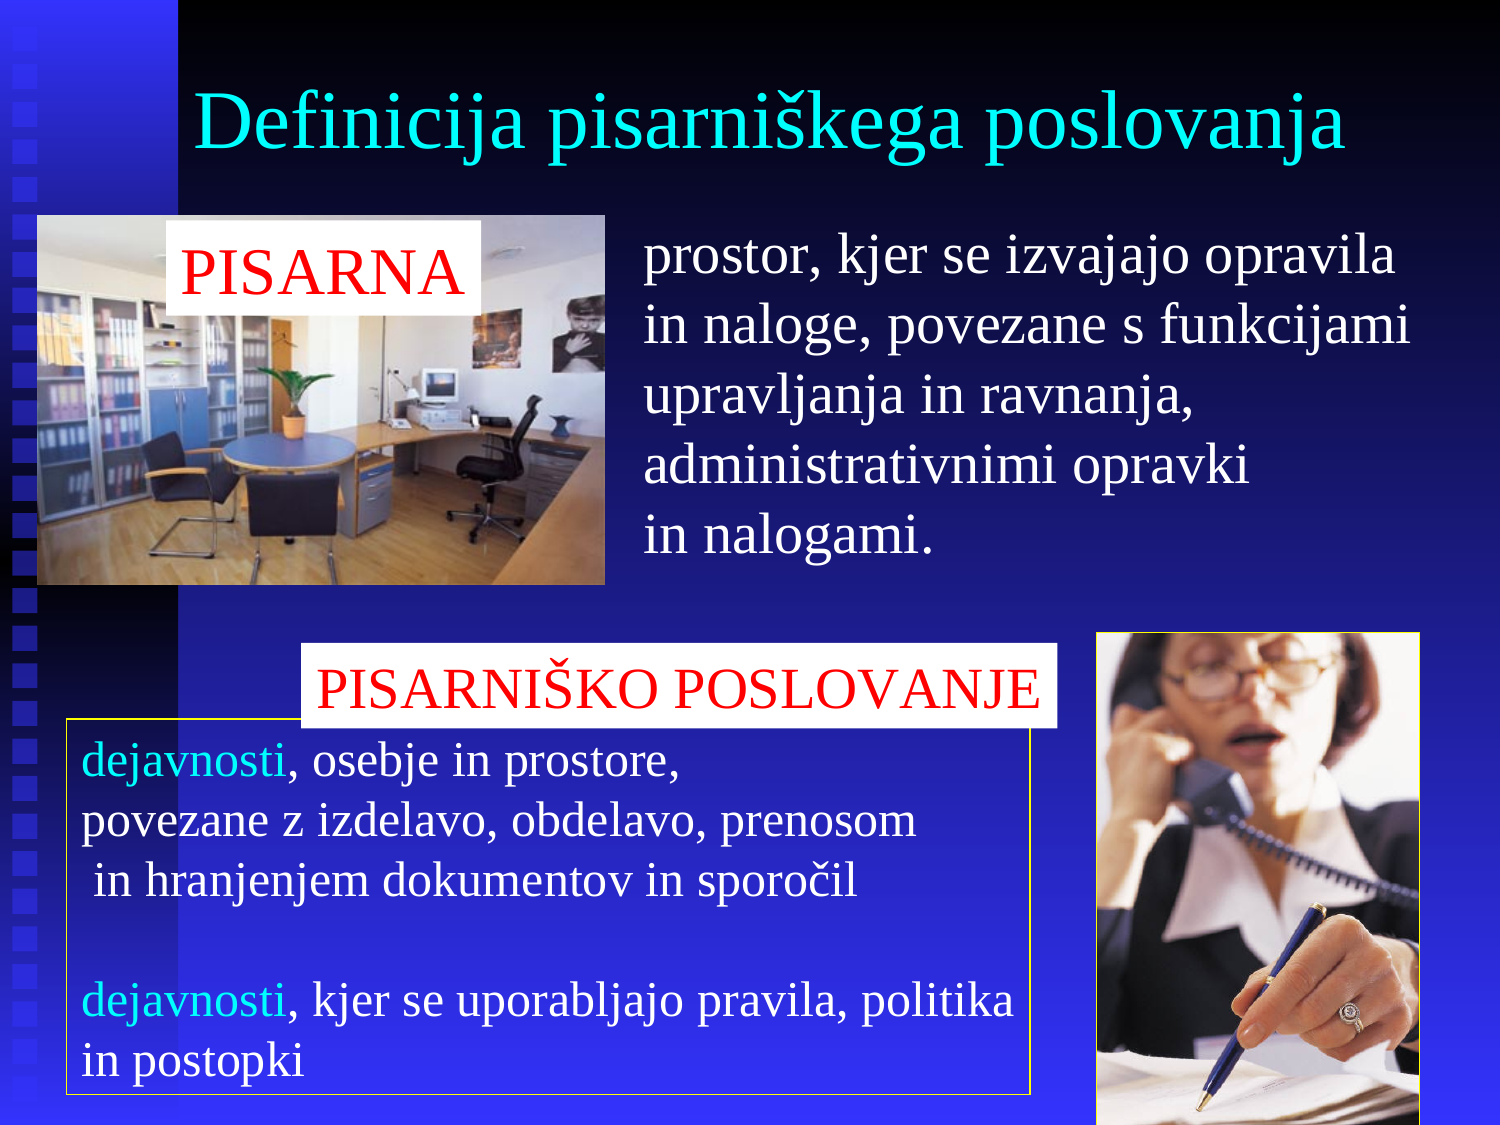

# Definicija pisarniškega poslovanja
prostor, kjer se izvajajo opravila
in naloge, povezane s funkcijami
upravljanja in ravnanja,
administrativnimi opravki
in nalogami.
PISARNA
dejavnosti, osebje in prostore,
povezane z izdelavo, obdelavo, prenosom
 in hranjenjem dokumentov in sporočil
dejavnosti, kjer se uporabljajo pravila, politika
in postopki
PISARNIŠKO POSLOVANJE
3